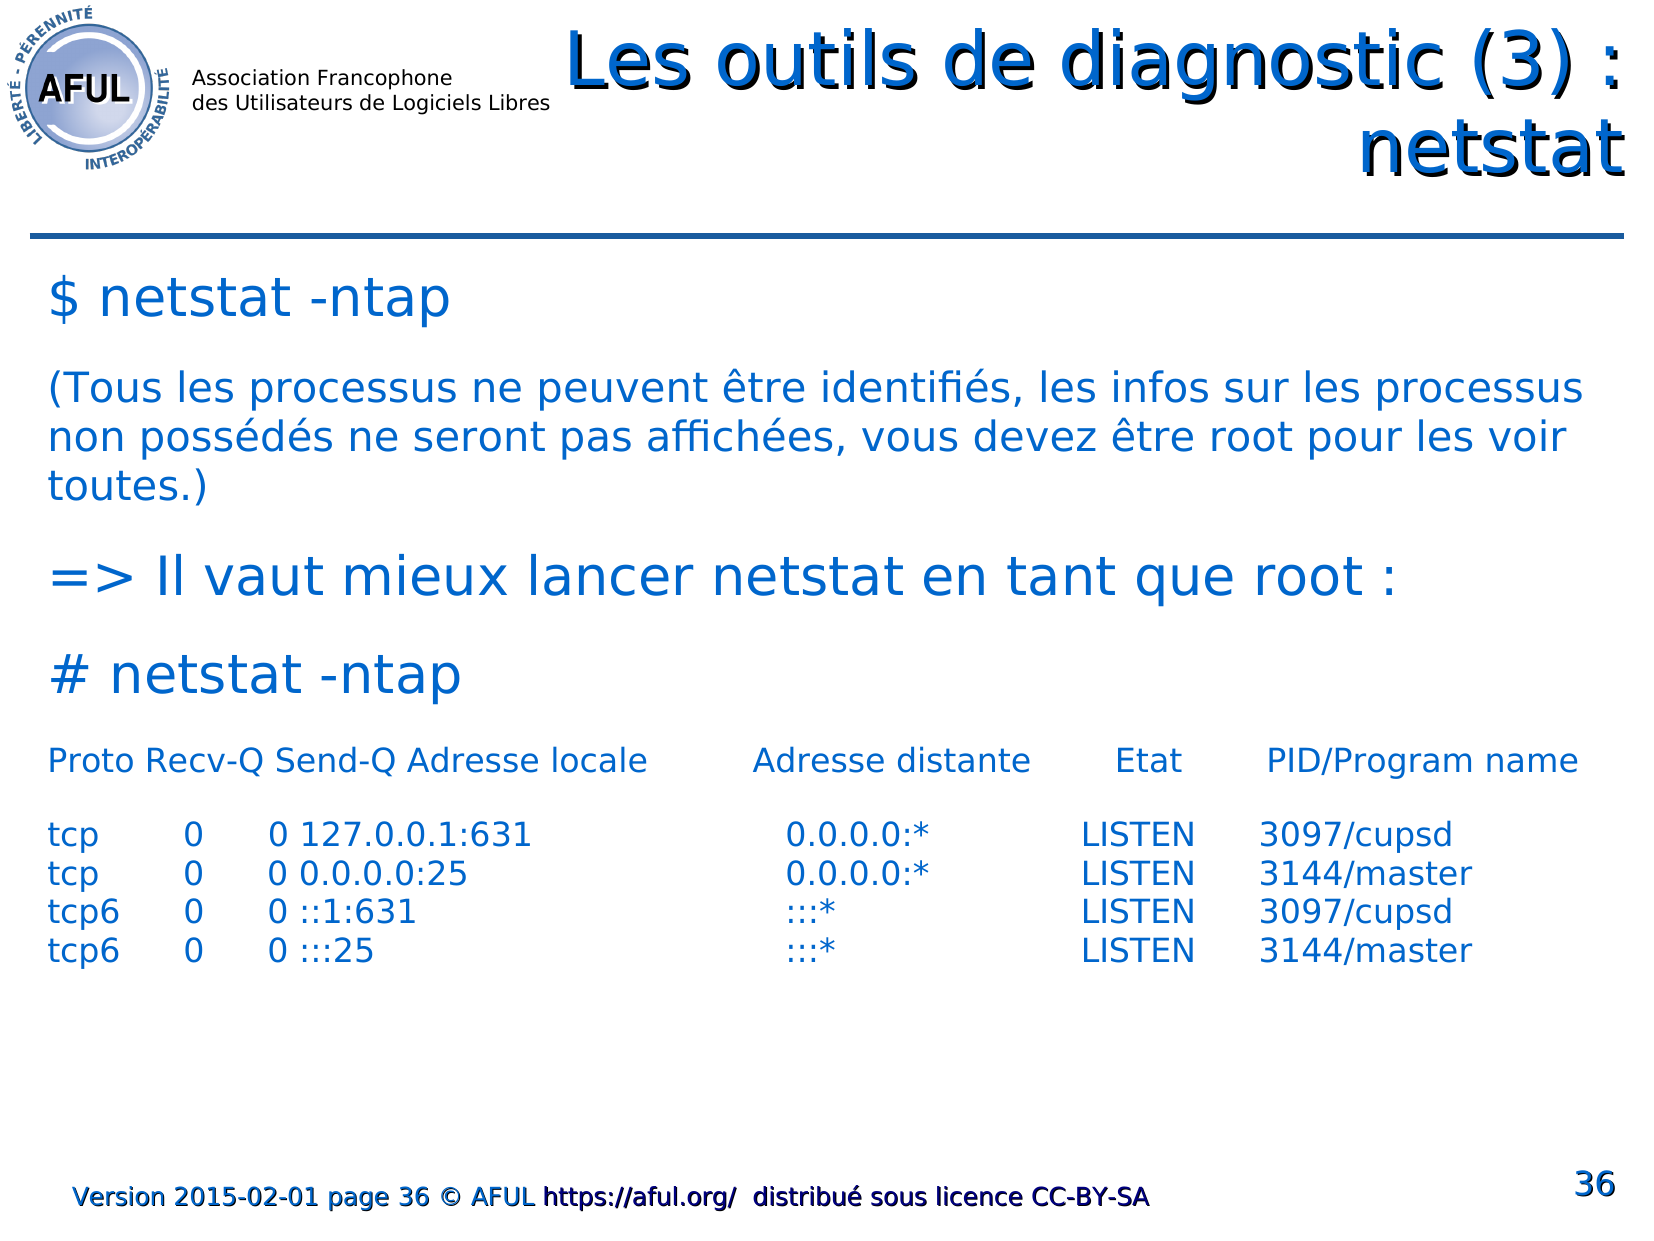

# Les outils de diagnostic (3) : netstat
$ netstat -ntap
(Tous les processus ne peuvent être identifiés, les infos sur les processus non possédés ne seront pas affichées, vous devez être root pour les voir toutes.)
=> Il vaut mieux lancer netstat en tant que root :
# netstat -ntap
Proto Recv-Q Send-Q Adresse locale Adresse distante Etat PID/Program name
tcp 0 0 127.0.0.1:631 			0.0.0.0:* 	LISTEN 3097/cupsd
tcp 0 0 0.0.0.0:25 			0.0.0.0:* 	LISTEN 3144/master
tcp6 0 0 ::1:631 			:::* 		LISTEN 3097/cupsd
tcp6 0 0 :::25 			:::* 		LISTEN 3144/master